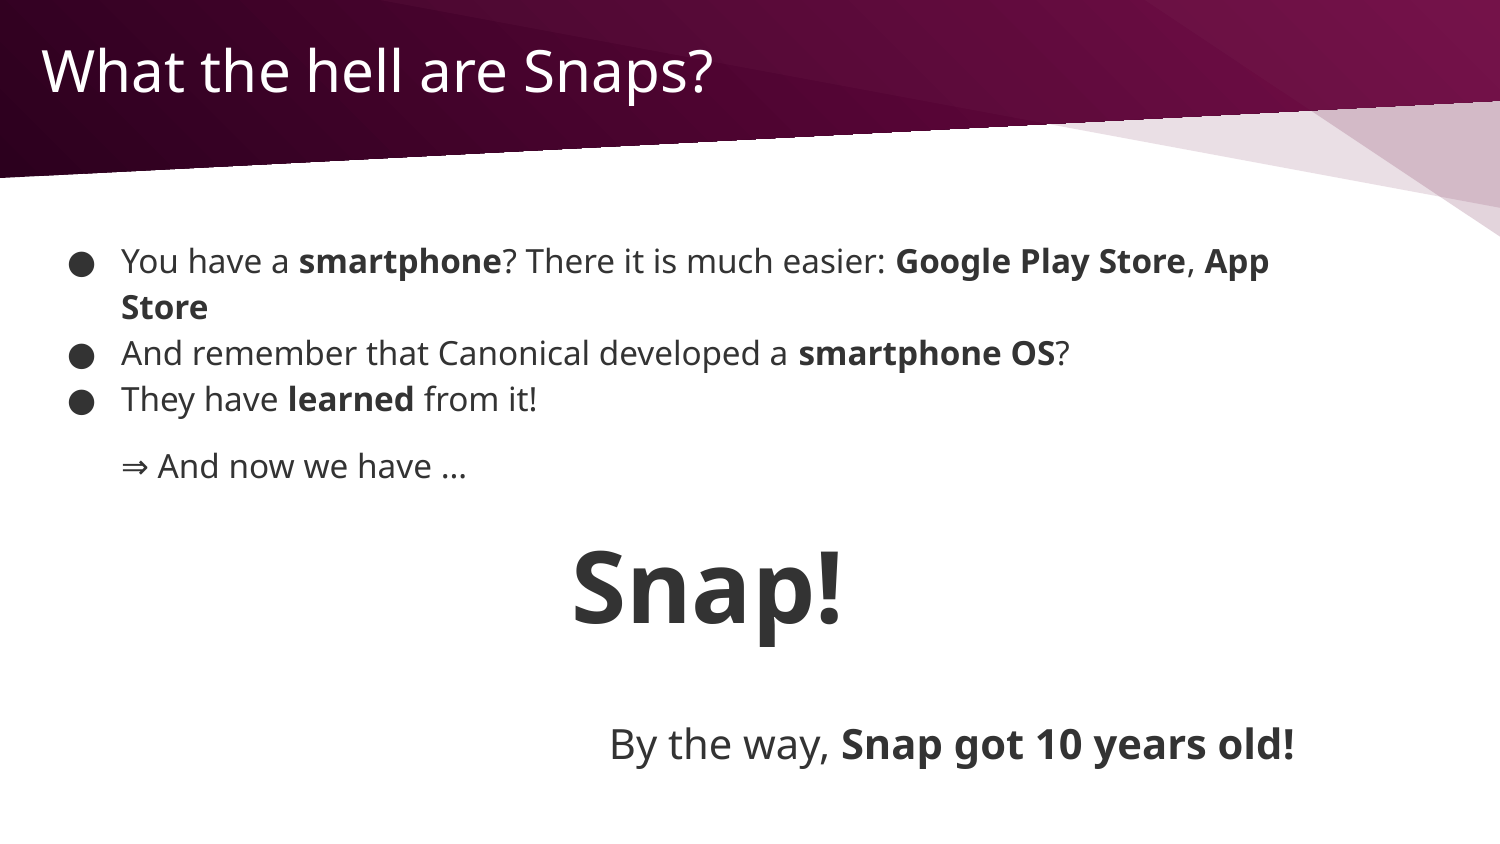

What the hell are Snaps?
# You have a smartphone? There it is much easier: Google Play Store, App Store
And remember that Canonical developed a smartphone OS?
They have learned from it!
	⇒ And now we have …
							Snap!
By the way, Snap got 10 years old!